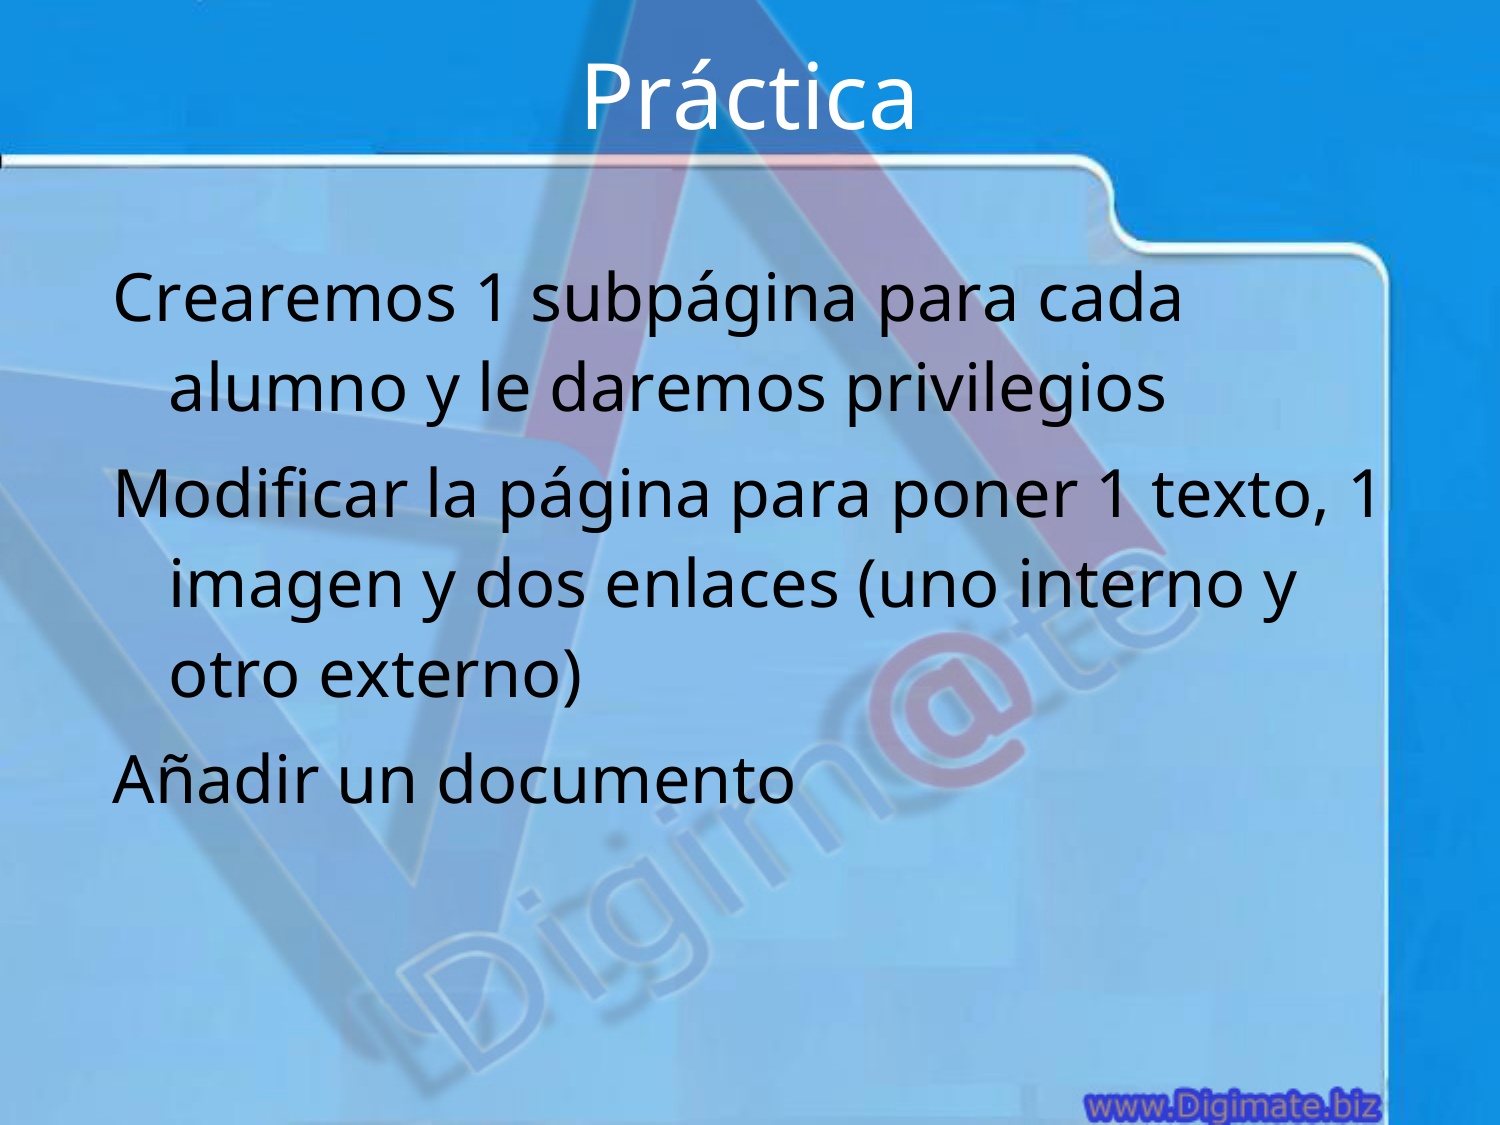

# Práctica
Crearemos 1 subpágina para cada alumno y le daremos privilegios
Modificar la página para poner 1 texto, 1 imagen y dos enlaces (uno interno y otro externo)
Añadir un documento